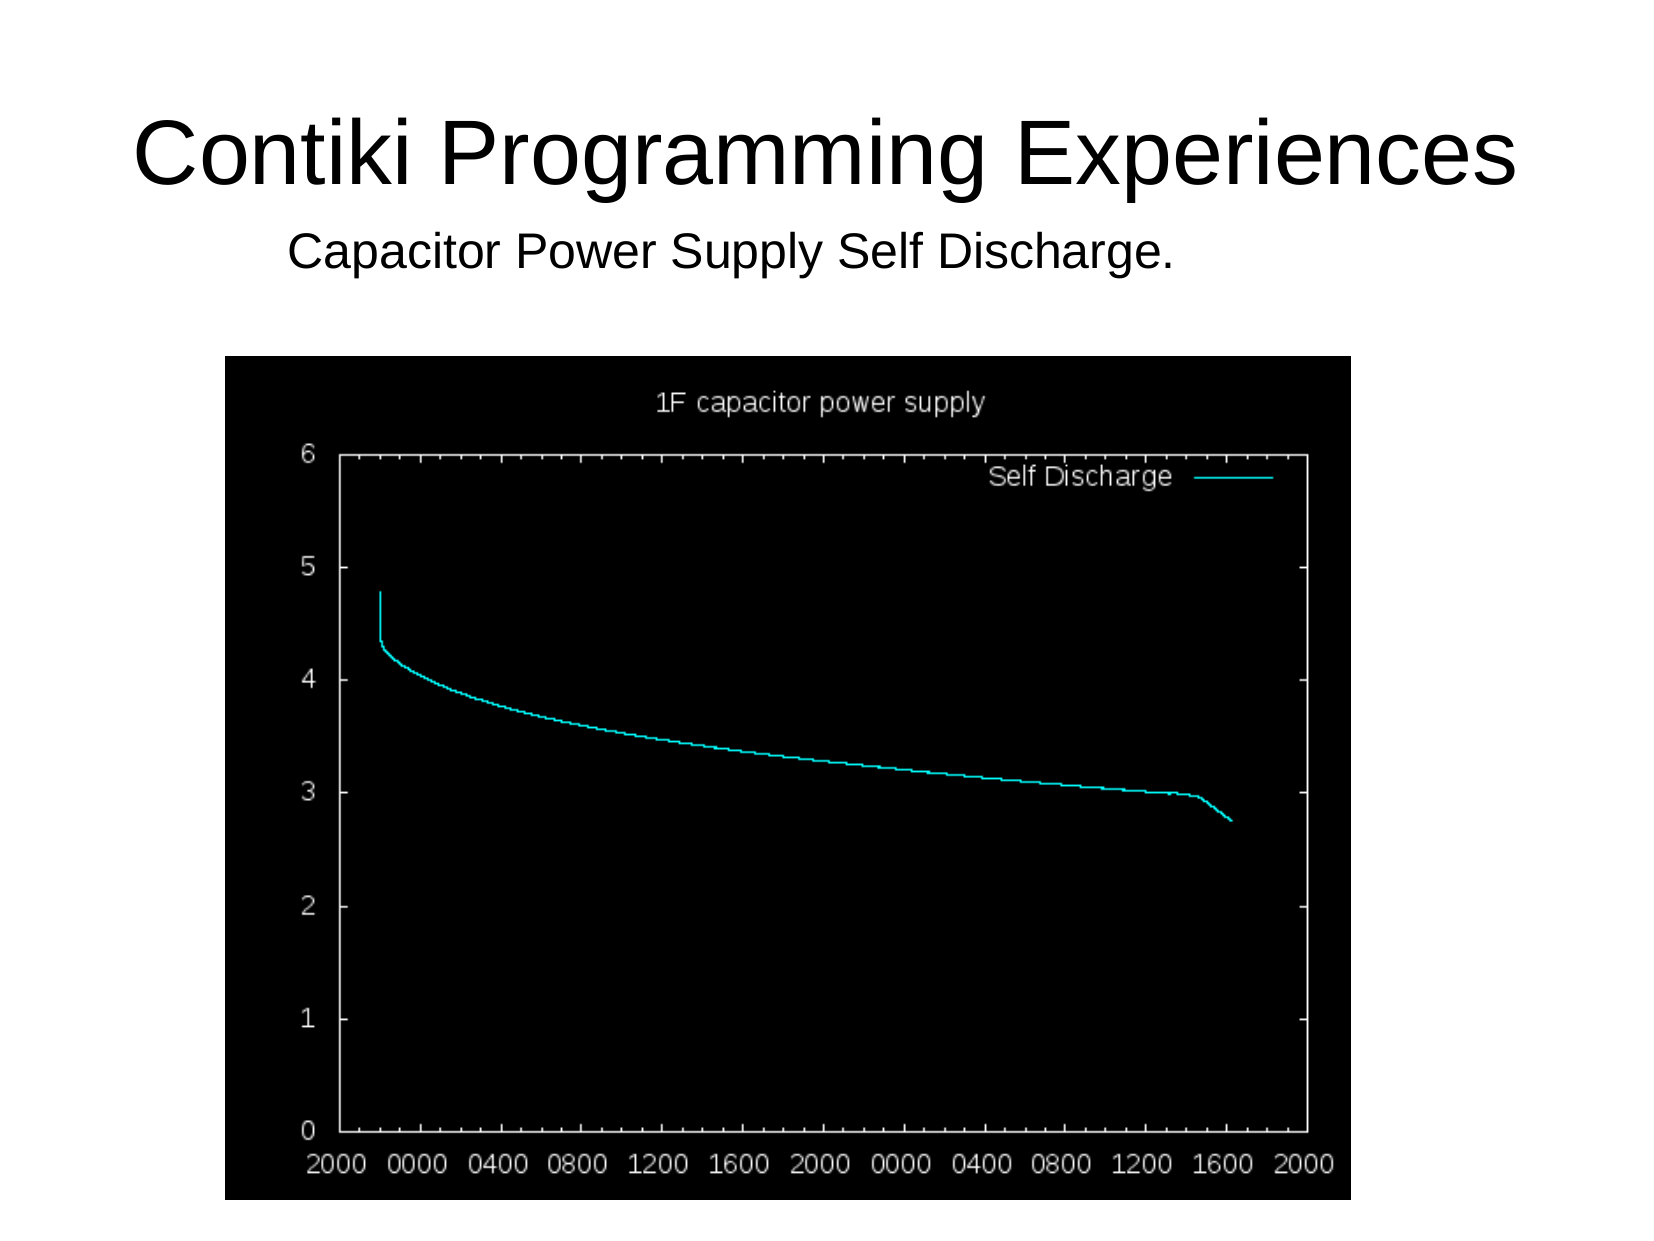

# Contiki Programming Experiences
Capacitor Power Supply Self Discharge.